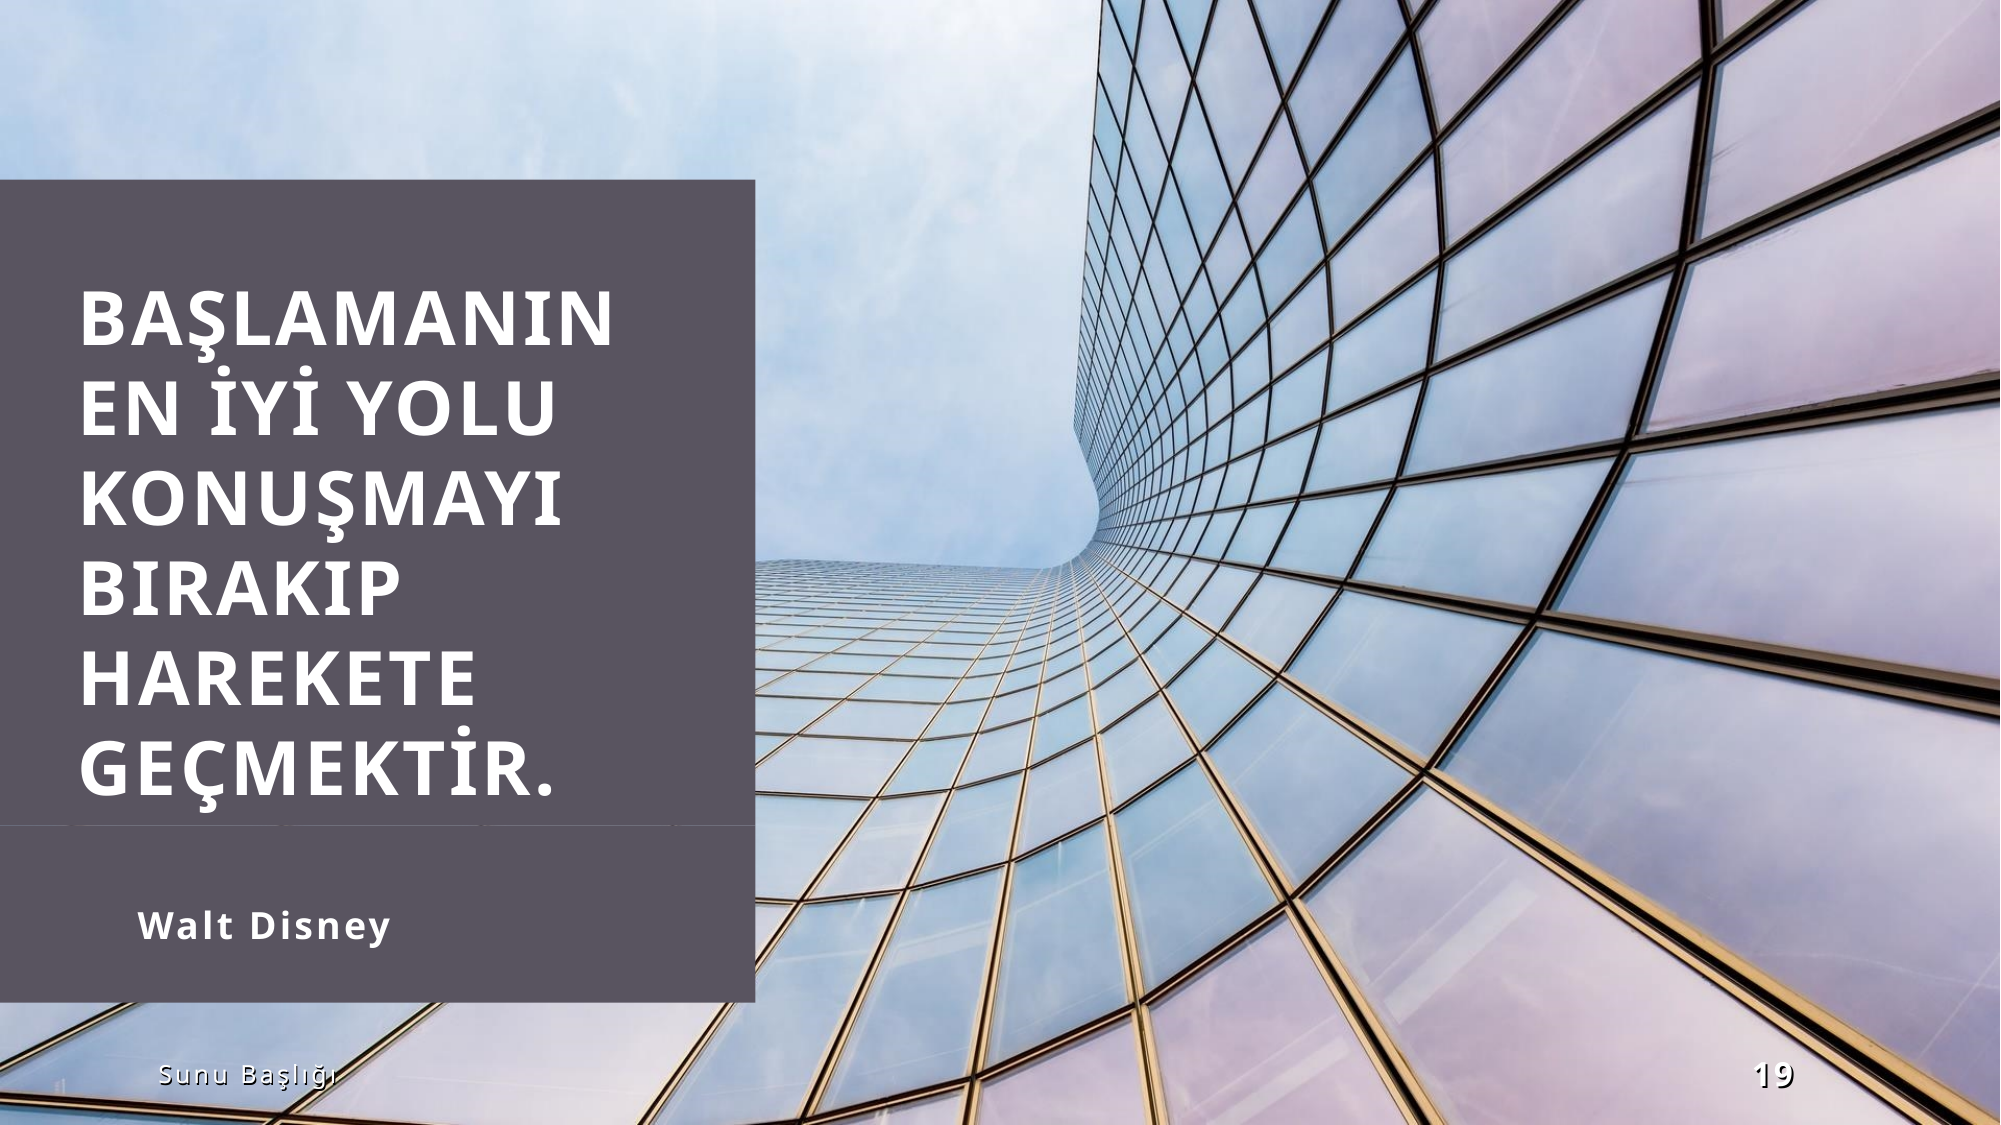

# BAŞLAMANIN EN İYİ YOLU KONUŞMAYI BIRAKIP HAREKETE GEÇMEKTİR.
Walt Disney
Sunu Başlığı